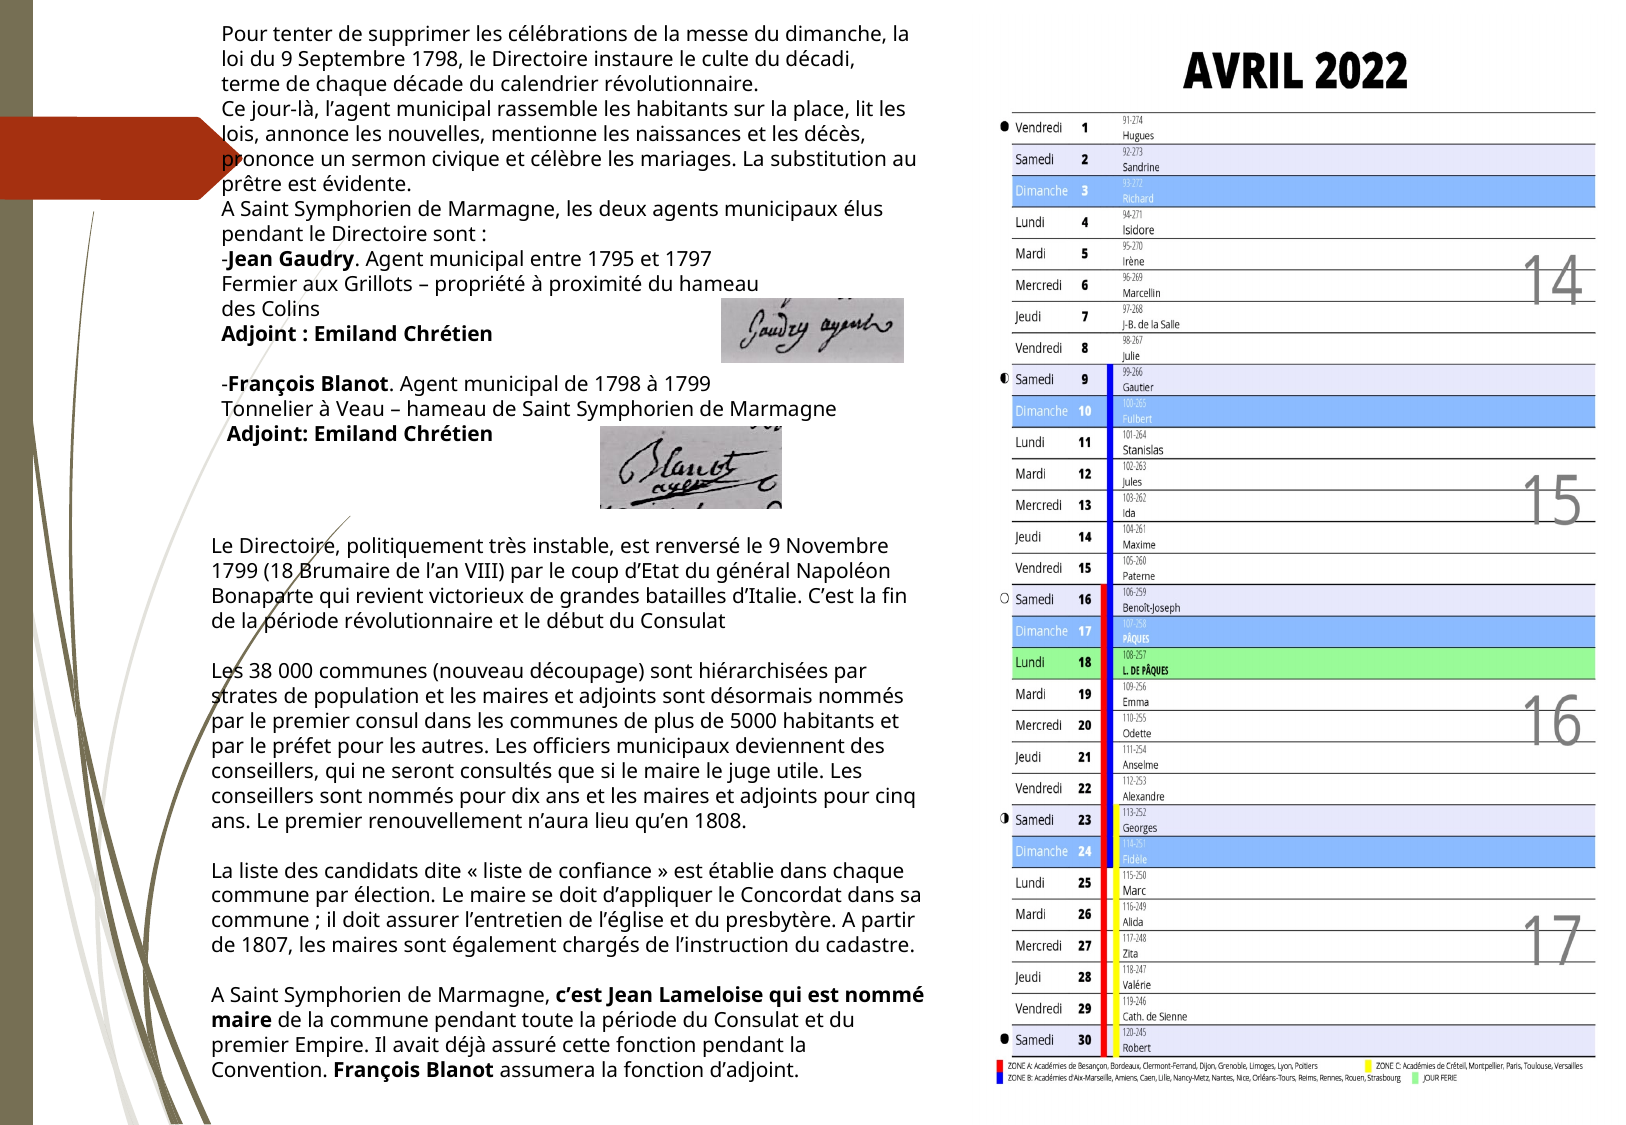

Pour tenter de supprimer les célébrations de la messe du dimanche, la loi du 9 Septembre 1798, le Directoire instaure le culte du décadi, terme de chaque décade du calendrier révolutionnaire.
Ce jour-là, l’agent municipal rassemble les habitants sur la place, lit les lois, annonce les nouvelles, mentionne les naissances et les décès, prononce un sermon civique et célèbre les mariages. La substitution au prêtre est évidente.
A Saint Symphorien de Marmagne, les deux agents municipaux élus pendant le Directoire sont :
-Jean Gaudry. Agent municipal entre 1795 et 1797
Fermier aux Grillots – propriété à proximité du hameau
des Colins
Adjoint : Emiland Chrétien
-François Blanot. Agent municipal de 1798 à 1799
Tonnelier à Veau – hameau de Saint Symphorien de Marmagne
 Adjoint: Emiland Chrétien
Le Directoire, politiquement très instable, est renversé le 9 Novembre 1799 (18 Brumaire de l’an VIII) par le coup d’Etat du général Napoléon Bonaparte qui revient victorieux de grandes batailles d’Italie. C’est la fin de la période révolutionnaire et le début du Consulat
Les 38 000 communes (nouveau découpage) sont hiérarchisées par strates de population et les maires et adjoints sont désormais nommés par le premier consul dans les communes de plus de 5000 habitants et par le préfet pour les autres. Les officiers municipaux deviennent des conseillers, qui ne seront consultés que si le maire le juge utile. Les conseillers sont nommés pour dix ans et les maires et adjoints pour cinq ans. Le premier renouvellement n’aura lieu qu’en 1808.
La liste des candidats dite « liste de confiance » est établie dans chaque commune par élection. Le maire se doit d’appliquer le Concordat dans sa commune ; il doit assurer l’entretien de l’église et du presbytère. A partir de 1807, les maires sont également chargés de l’instruction du cadastre.
A Saint Symphorien de Marmagne, c’est Jean Lameloise qui est nommé maire de la commune pendant toute la période du Consulat et du premier Empire. Il avait déjà assuré cette fonction pendant la Convention. François Blanot assumera la fonction d’adjoint.